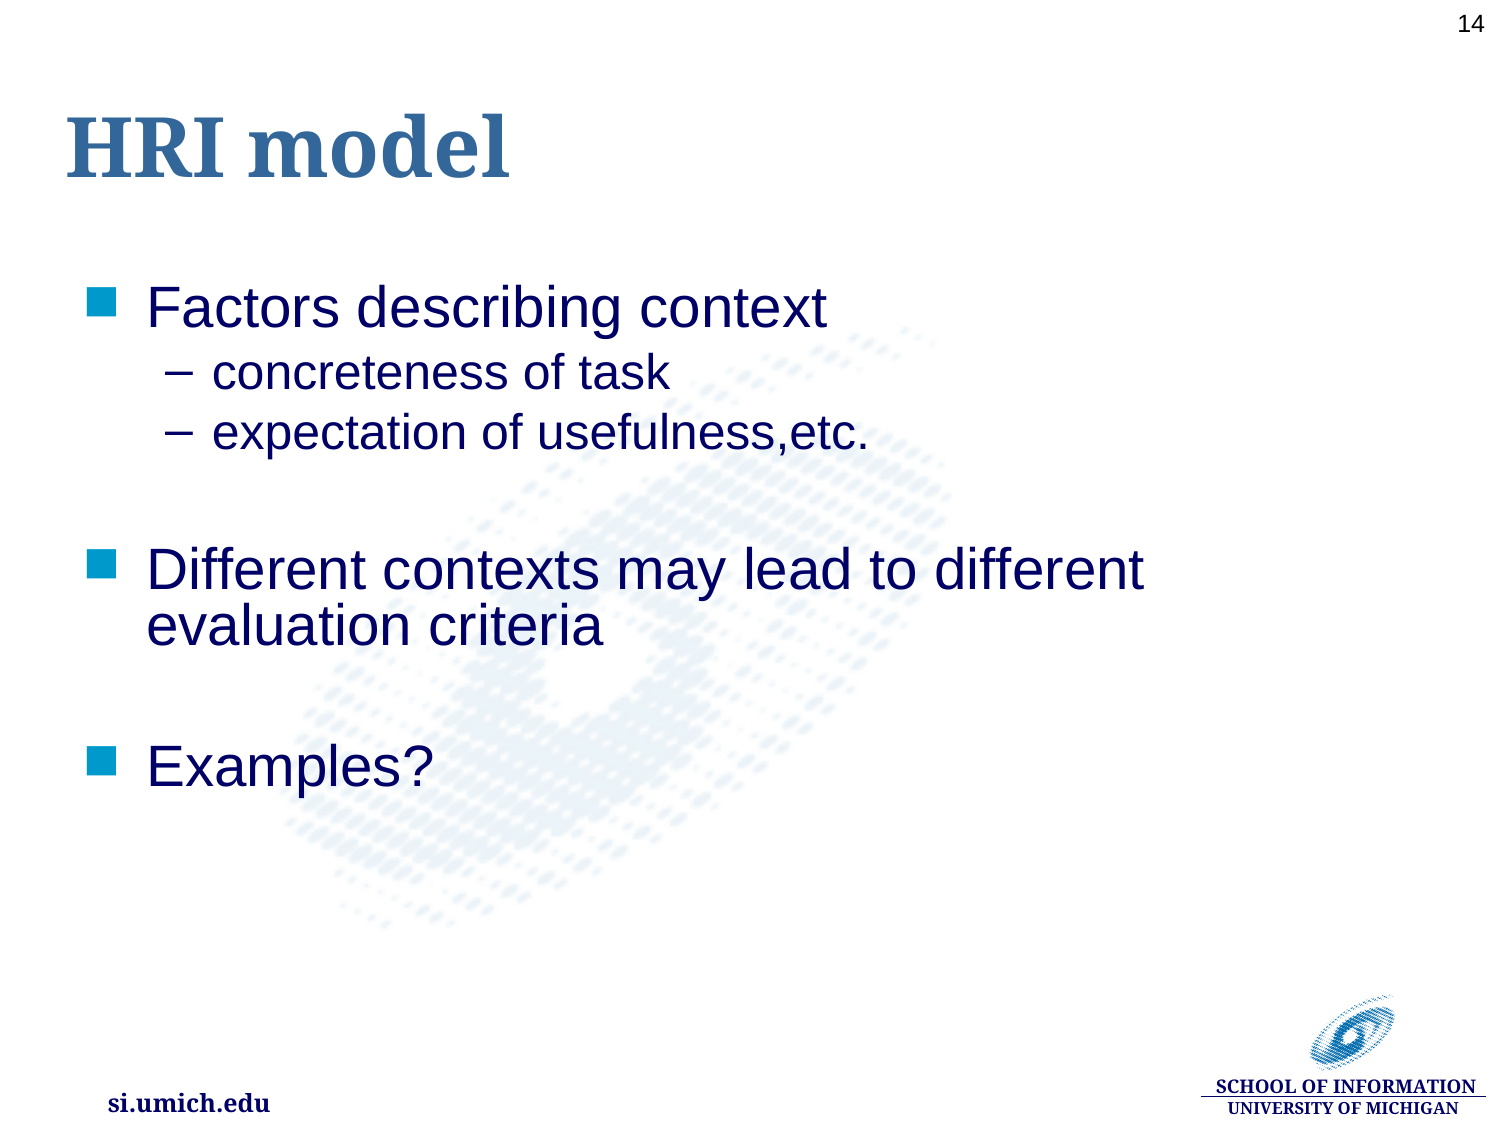

# HRI model
Factors describing context
concreteness of task
expectation of usefulness,etc.
Different contexts may lead to different evaluation criteria
Examples?